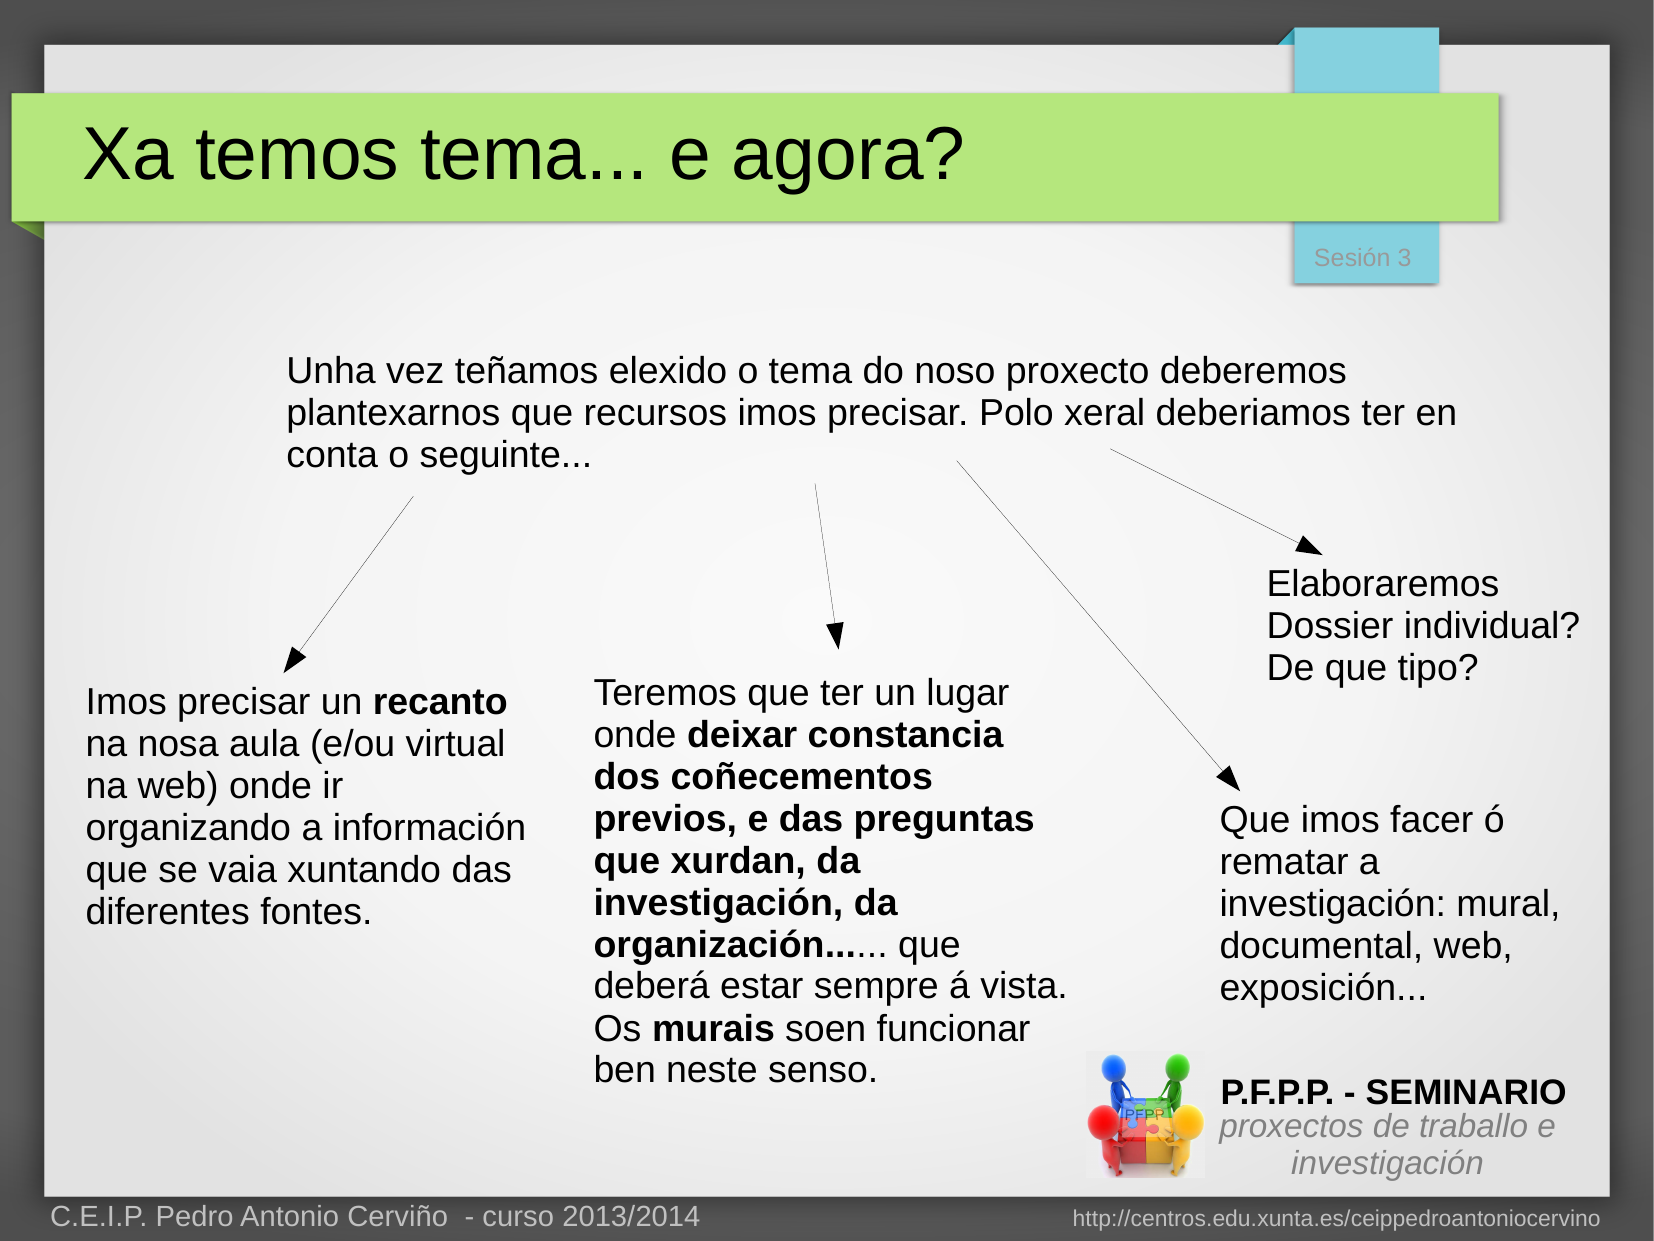

# Xa temos tema... e agora?
Sesión 3
Unha vez teñamos elexido o tema do noso proxecto deberemos plantexarnos que recursos imos precisar. Polo xeral deberiamos ter en conta o seguinte...
Elaboraremos
Dossier individual?
De que tipo?
Teremos que ter un lugar onde deixar constancia dos coñecementos previos, e das preguntas que xurdan, da investigación, da organización...... que deberá estar sempre á vista. Os murais soen funcionar ben neste senso.
Imos precisar un recanto na nosa aula (e/ou virtual na web) onde ir organizando a información que se vaia xuntando das diferentes fontes.
Que imos facer ó rematar a investigación: mural, documental, web, exposición...
P.F.P.P. - SEMINARIO
proxectos de traballo e investigación
C.E.I.P. Pedro Antonio Cerviño - curso 2013/2014 http://centros.edu.xunta.es/ceippedroantoniocervino